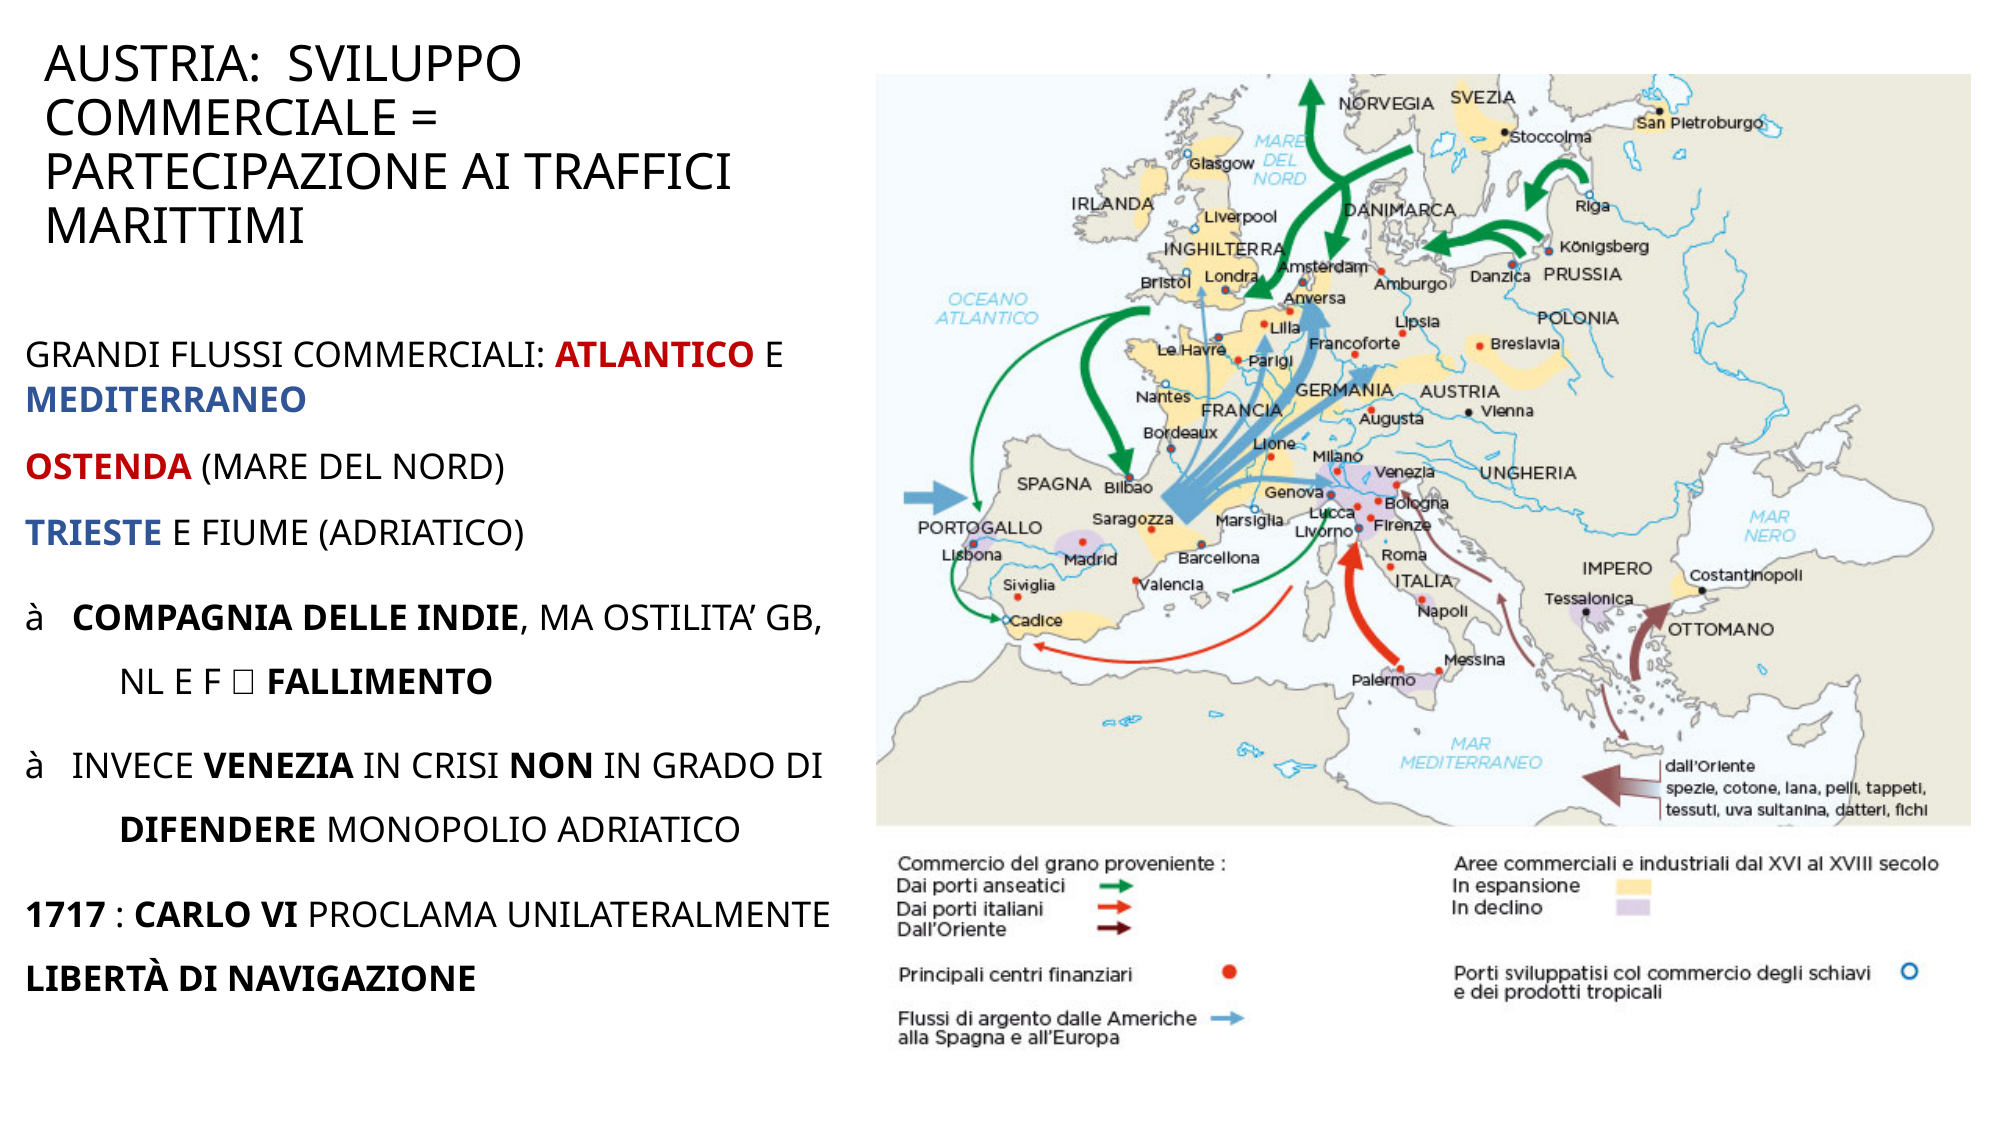

# AUSTRIA: SVILUPPO COMMERCIALE = PARTECIPAZIONE AI TRAFFICI MARITTIMI
GRANDI FLUSSI COMMERCIALI: ATLANTICO E MEDITERRANEO
OSTENDA (MARE DEL NORD)
TRIESTE E FIUME (ADRIATICO)
COMPAGNIA DELLE INDIE, MA OSTILITA’ GB, NL E F  FALLIMENTO
INVECE VENEZIA IN CRISI NON IN GRADO DI DIFENDERE MONOPOLIO ADRIATICO
1717 : CARLO VI PROCLAMA UNILATERALMENTE LIBERTÀ DI NAVIGAZIONE